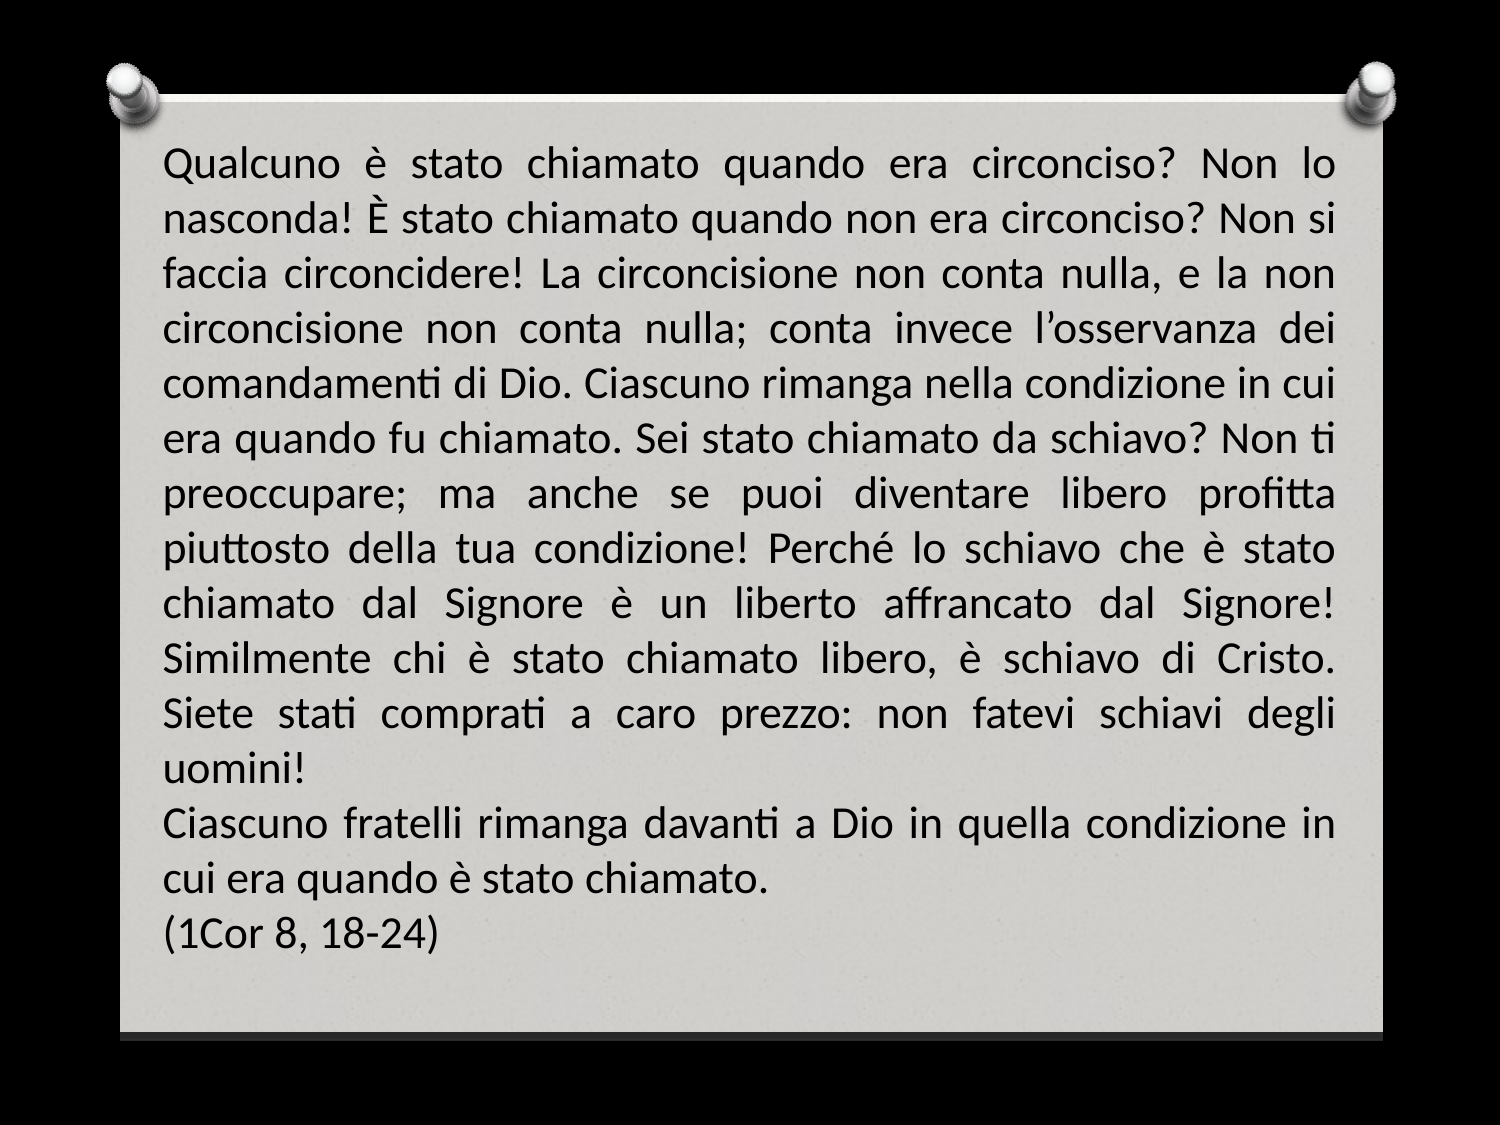

Qualcuno è stato chiamato quando era circonciso? Non lo nasconda! è stato chiamato quando non era circonciso? Non si faccia circoncidere! La circoncisione non conta nulla, e la non circoncisione non conta nulla; conta invece l’osservanza dei comandamenti di Dio. Ciascuno rimanga nella condizione in cui era quando fu chiamato. Sei stato chiamato da schiavo? Non ti preoccupare; ma anche se puoi diventare libero profitta piuttosto della tua condizione! Perché lo schiavo che è stato chiamato dal Signore è un liberto affrancato dal Signore! Similmente chi è stato chiamato libero, è schiavo di Cristo. Siete stati comprati a caro prezzo: non fatevi schiavi degli uomini!
Ciascuno fratelli rimanga davanti a Dio in quella condizione in cui era quando è stato chiamato.
(1Cor 8, 18-24)